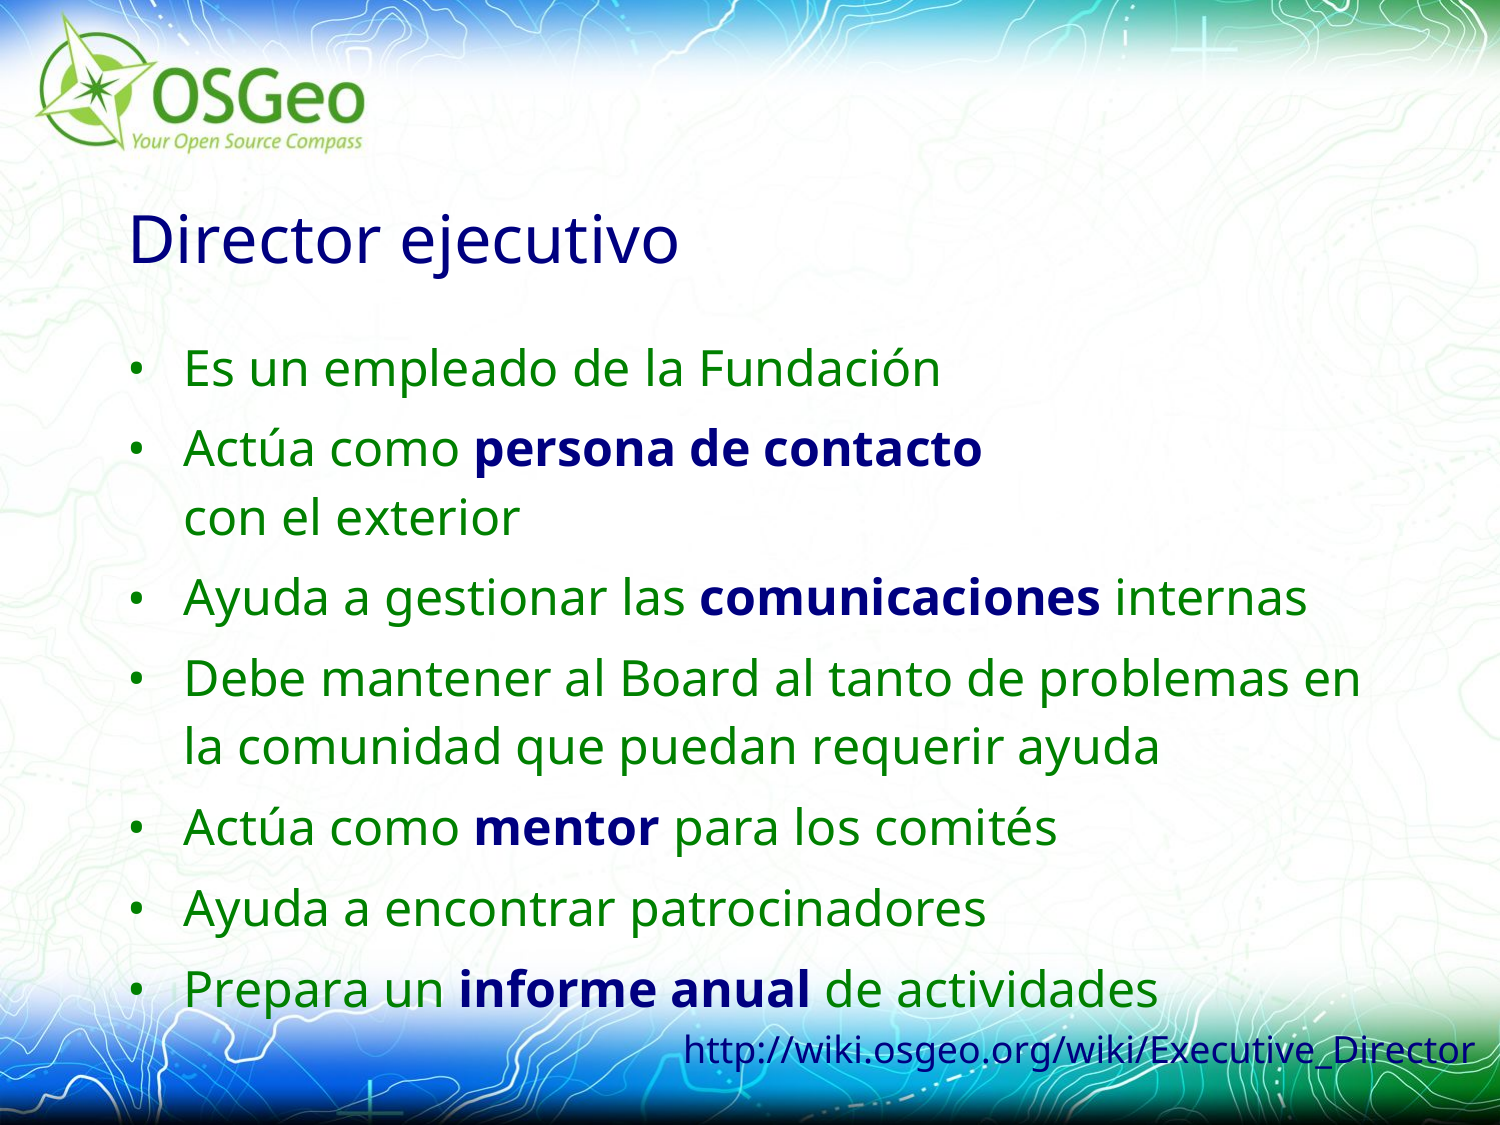

# Director ejecutivo
Es un empleado de la Fundación
Actúa como persona de contacto
con el exterior
Ayuda a gestionar las comunicaciones internas
Debe mantener al Board al tanto de problemas en la comunidad que puedan requerir ayuda
Actúa como mentor para los comités
Ayuda a encontrar patrocinadores
Prepara un informe anual de actividades
http://wiki.osgeo.org/wiki/Executive_Director